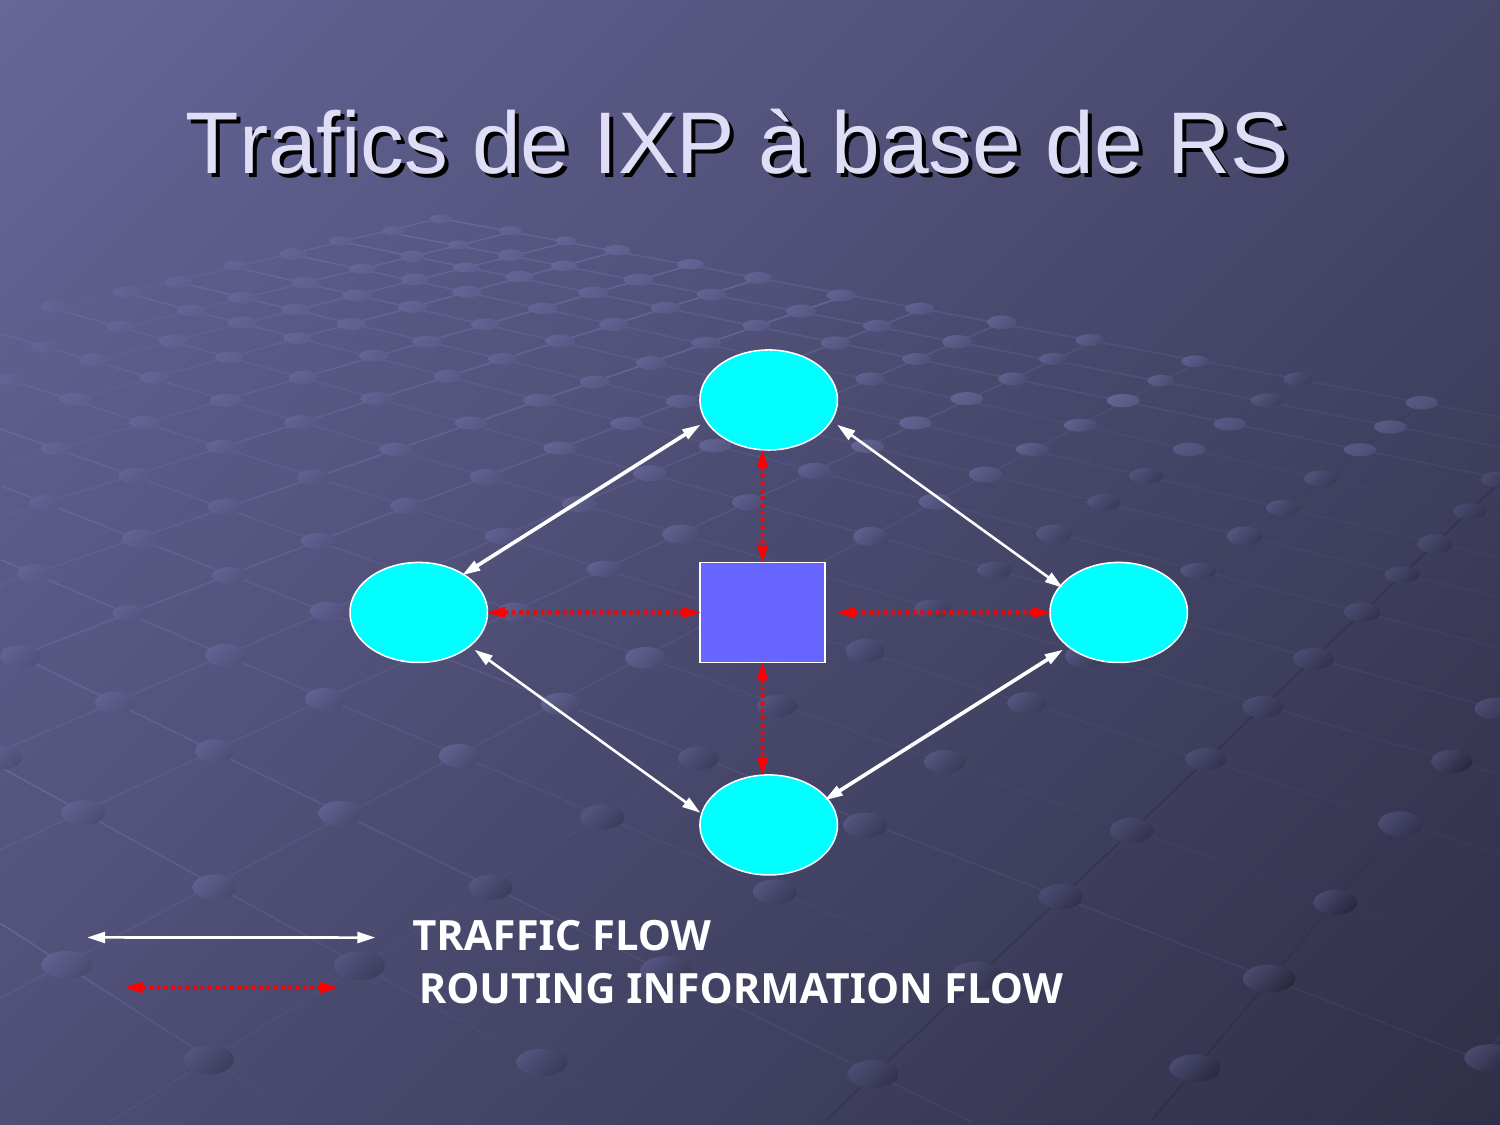

# Trafics de IXP à base de RS
TRAFFIC FLOW
 ROUTING INFORMATION FLOW